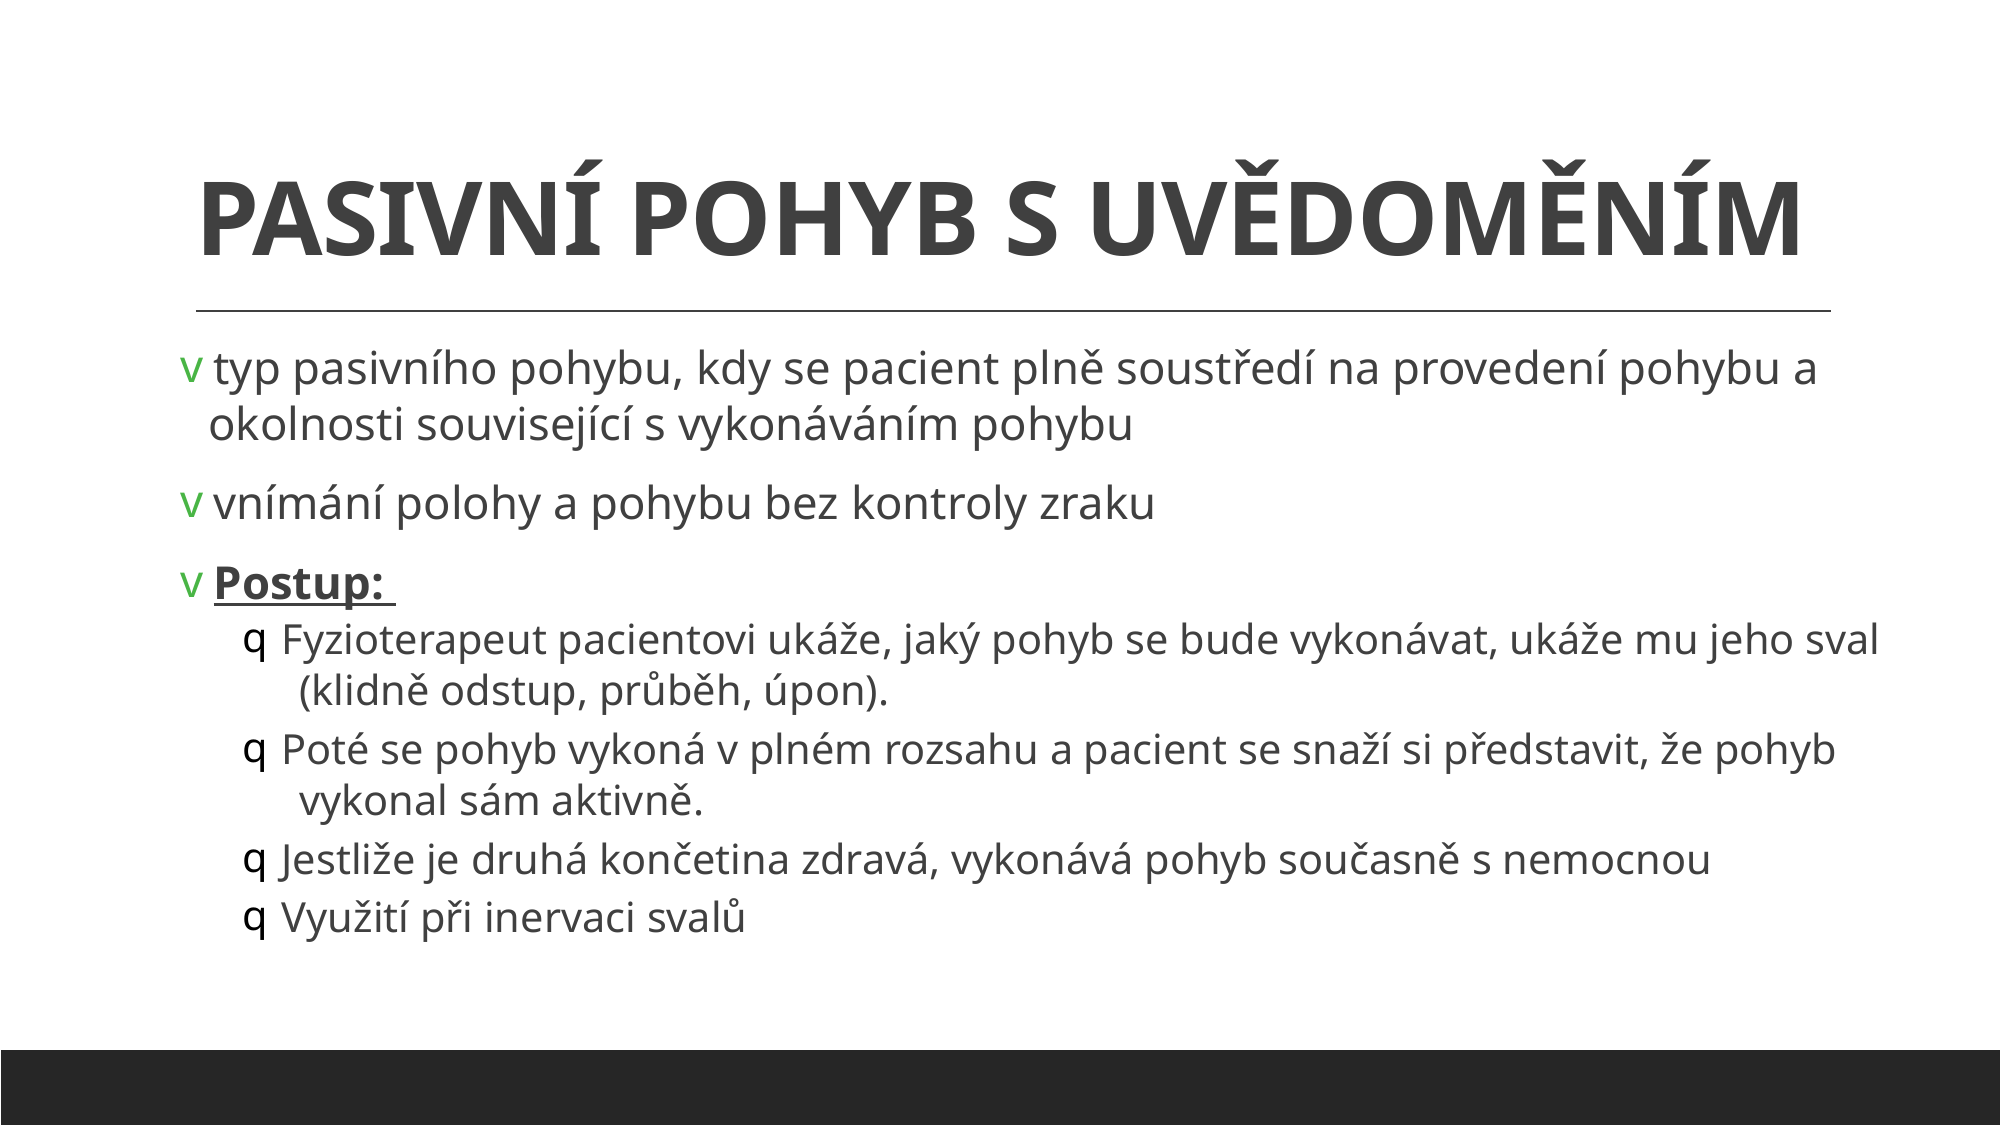

# PASIVNÍ POHYB S UVĚDOMĚNÍM
 typ pasivního pohybu, kdy se pacient plně soustředí na provedení pohybu a okolnosti související s vykonáváním pohybu
 vnímání polohy a pohybu bez kontroly zraku
 Postup:
 Fyzioterapeut pacientovi ukáže, jaký pohyb se bude vykonávat, ukáže mu jeho sval (klidně odstup, průběh, úpon).
 Poté se pohyb vykoná v plném rozsahu a pacient se snaží si představit, že pohyb vykonal sám aktivně.
 Jestliže je druhá končetina zdravá, vykonává pohyb současně s nemocnou
 Využití při inervaci svalů